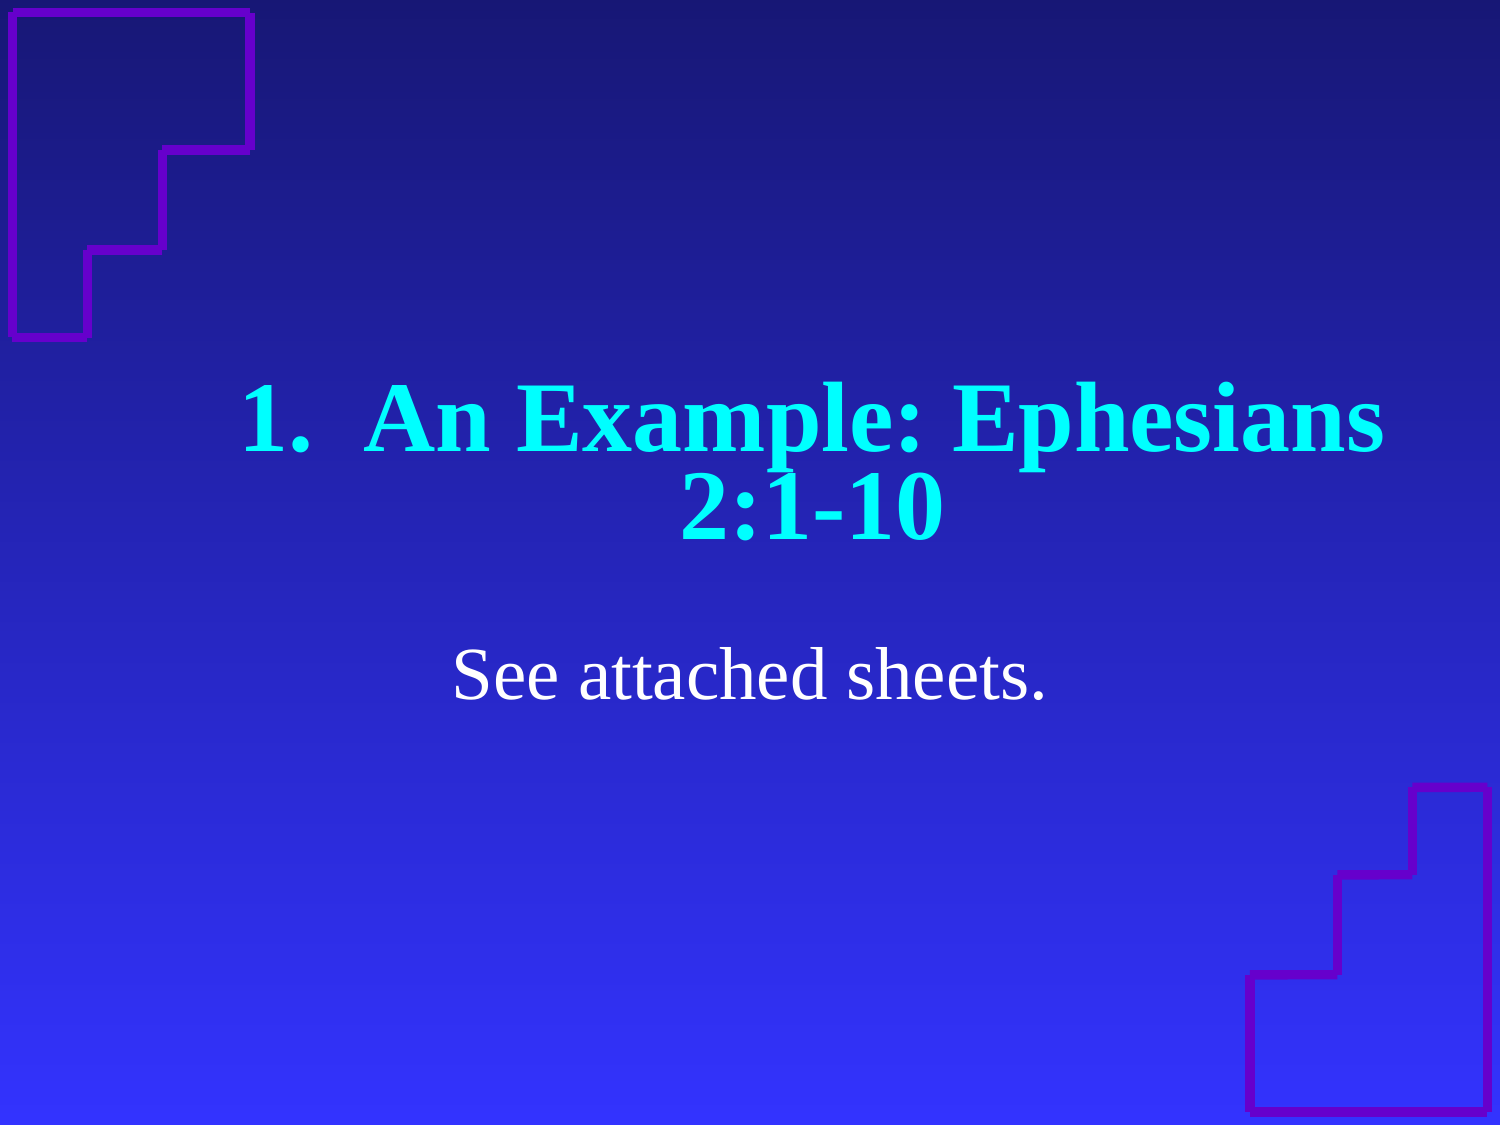

# 1. An Example: Ephesians 2:1-10
See attached sheets.